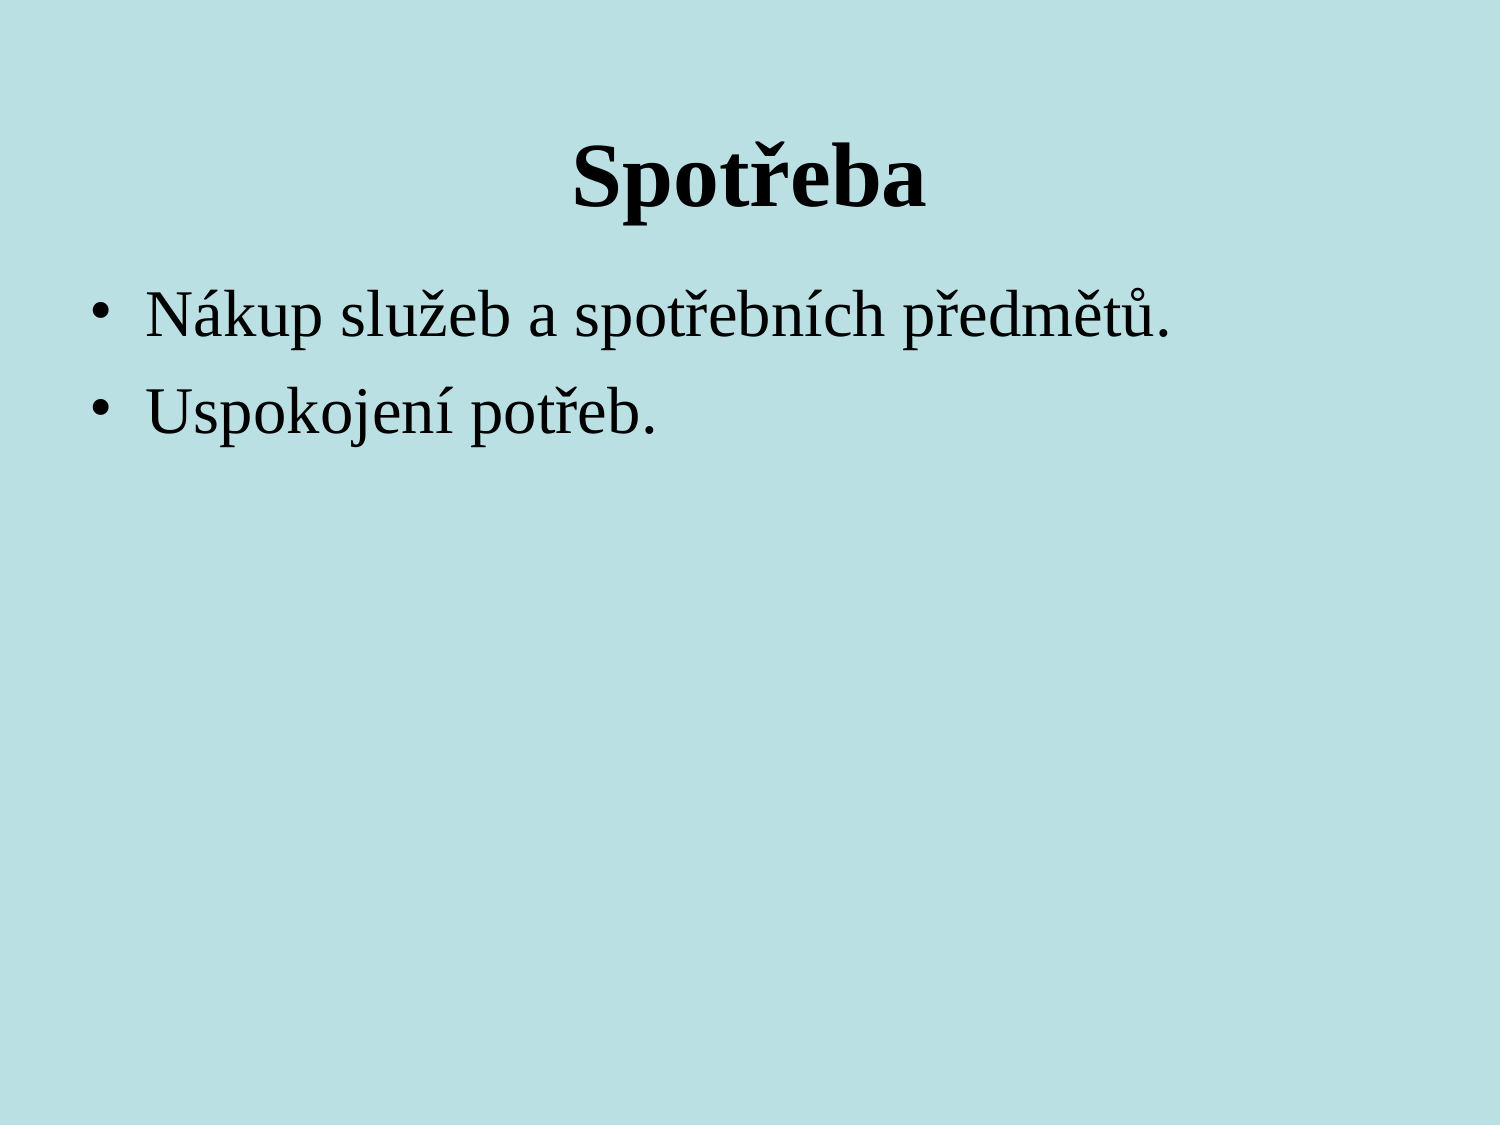

# Spotřeba
Nákup služeb a spotřebních předmětů.
Uspokojení potřeb.